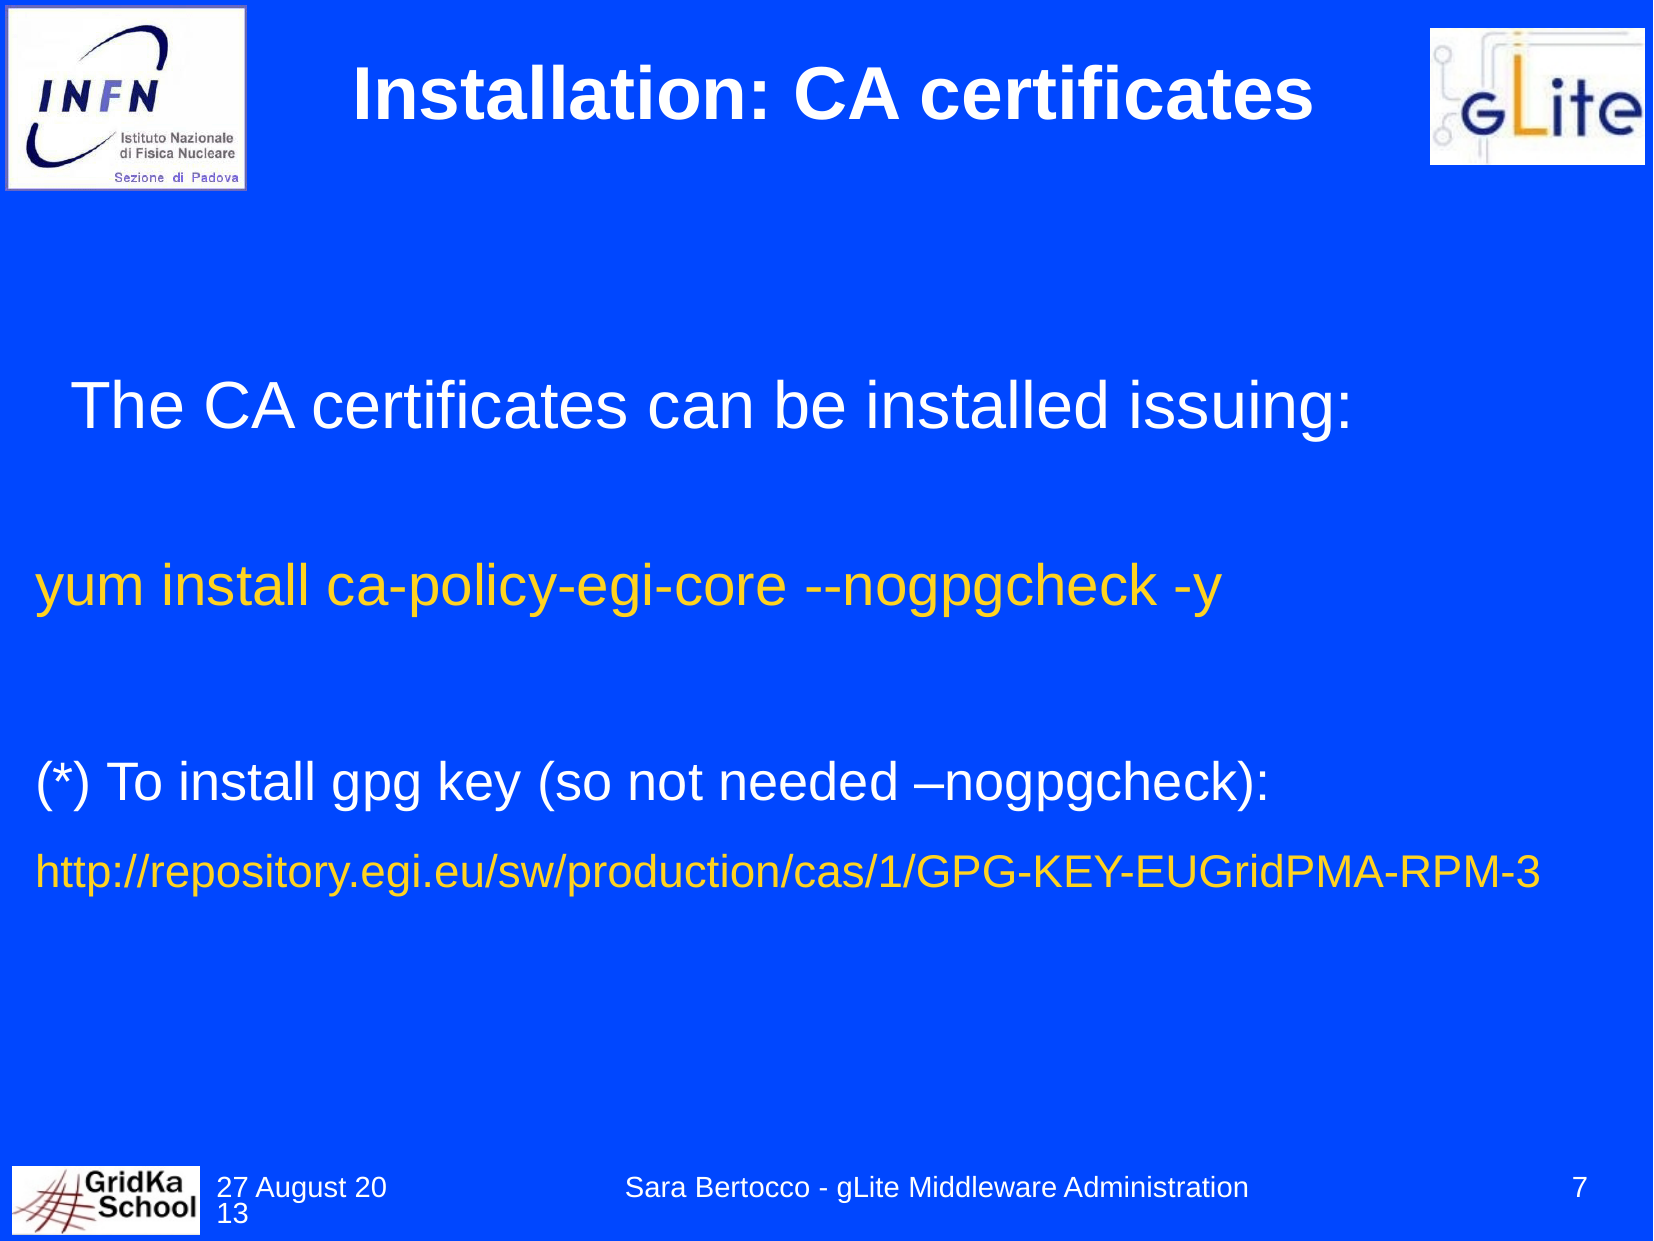

# Installation: CA certificates
The CA certificates can be installed issuing:
yum install ca-policy-egi-core --nogpgcheck -y
(*) To install gpg key (so not needed –nogpgcheck):
http://repository.egi.eu/sw/production/cas/1/GPG-KEY-EUGridPMA-RPM-3
27 August 2013
Sara Bertocco - gLite Middleware Administration
7